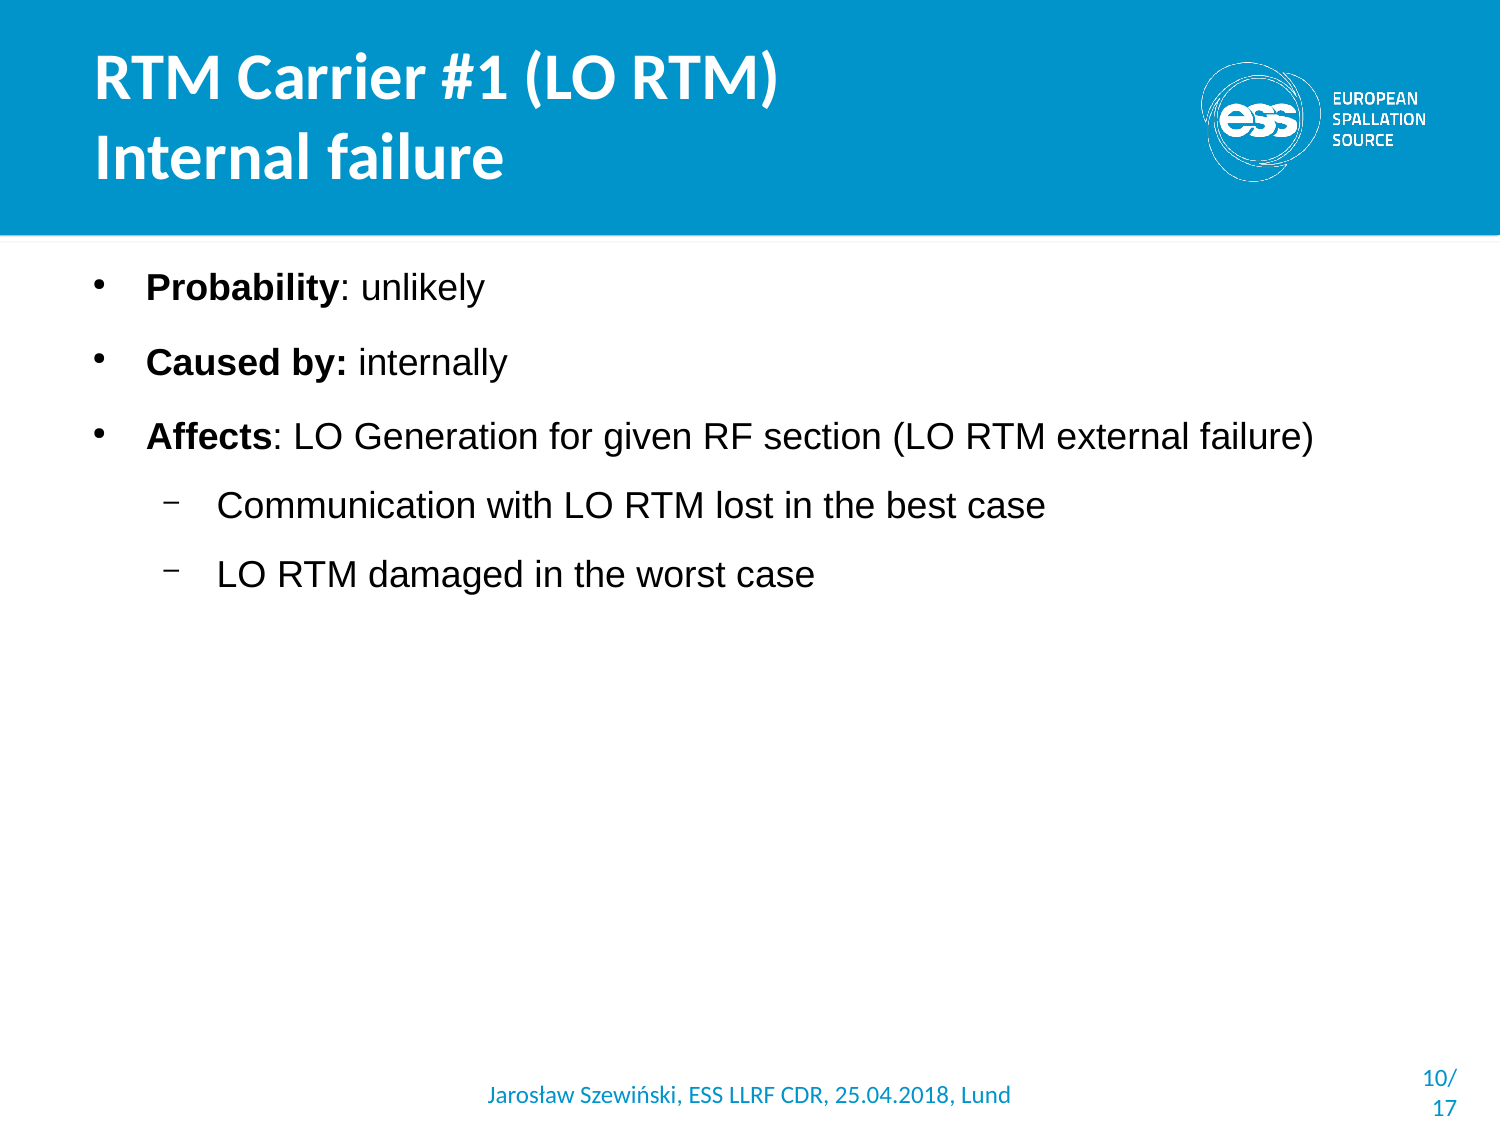

RTM Carrier #1 (LO RTM)
Internal failure
# Probability: unlikely
Caused by: internally
Affects: LO Generation for given RF section (LO RTM external failure)
Communication with LO RTM lost in the best case
LO RTM damaged in the worst case
Jarosław Szewiński, ESS LLRF CDR, 25.04.2018, Lund